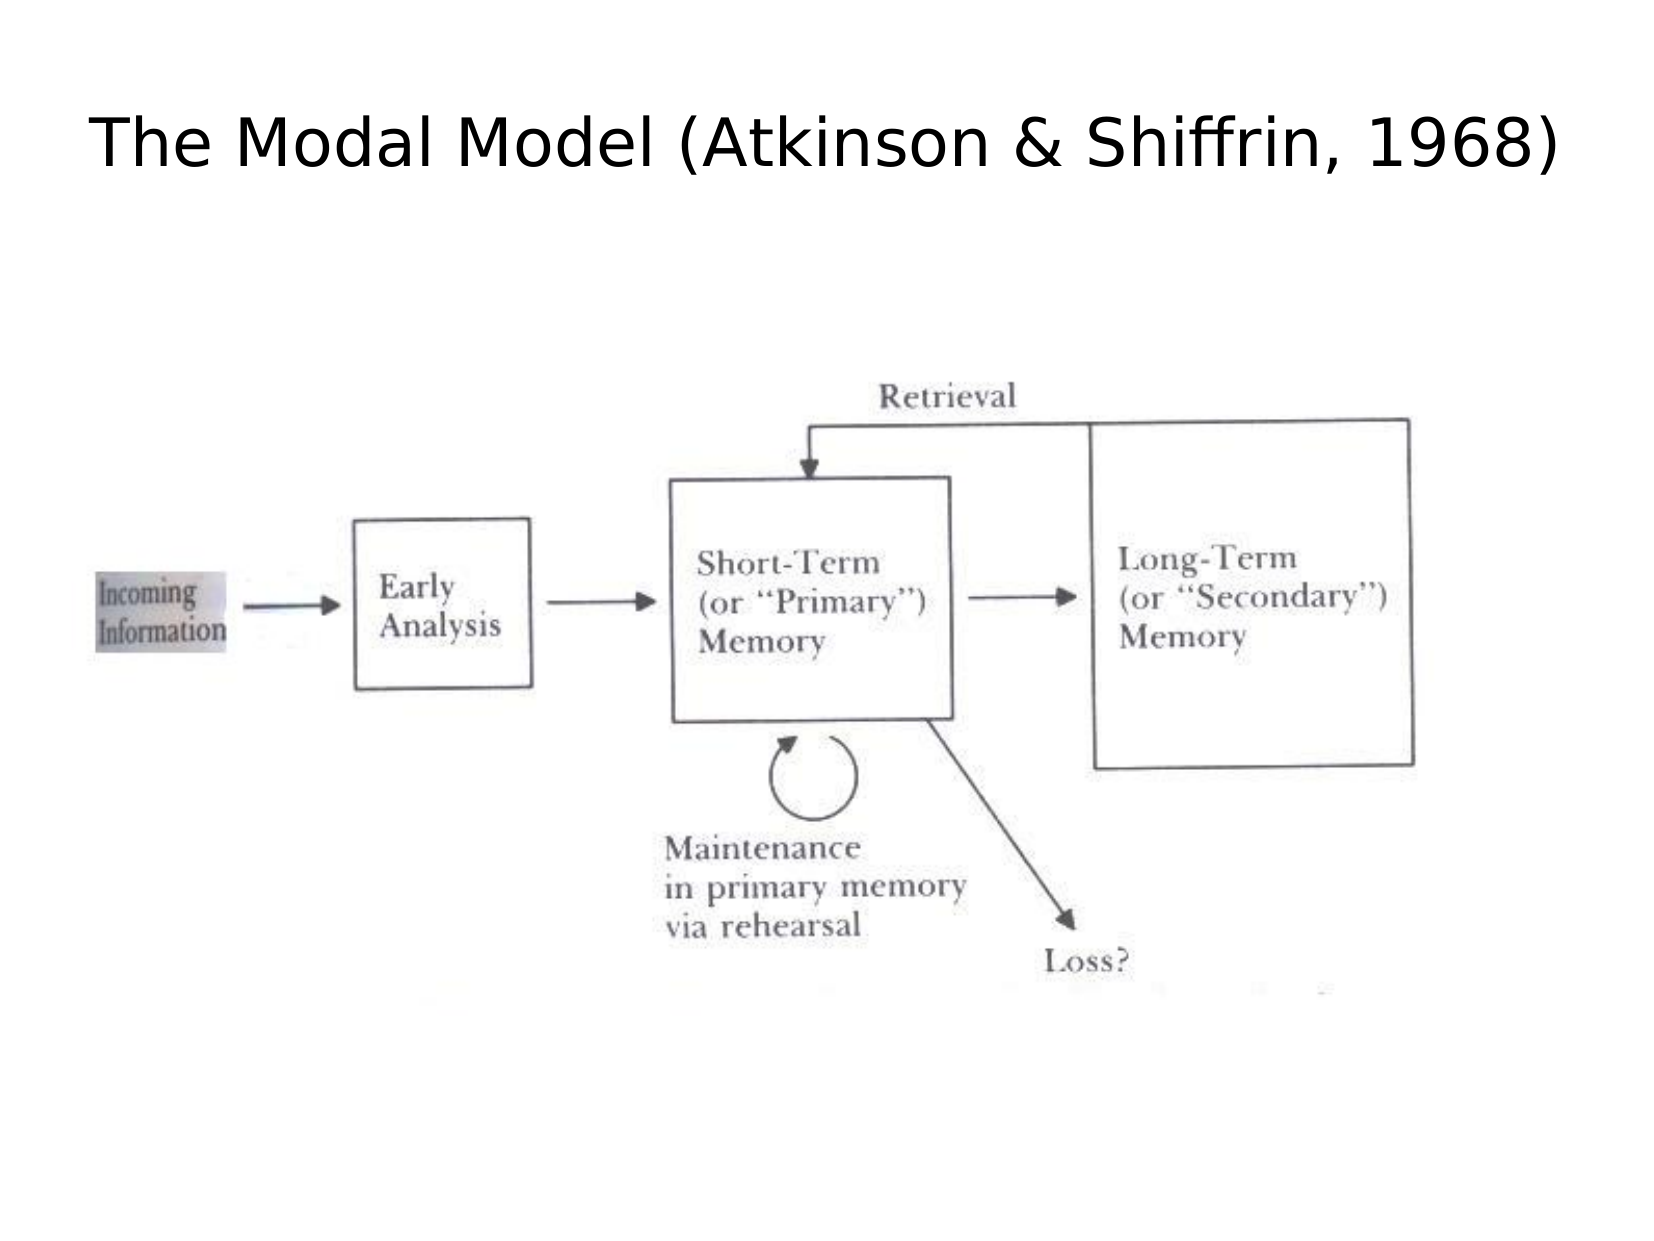

The Modal Model (Atkinson & Shiffrin, 1968)